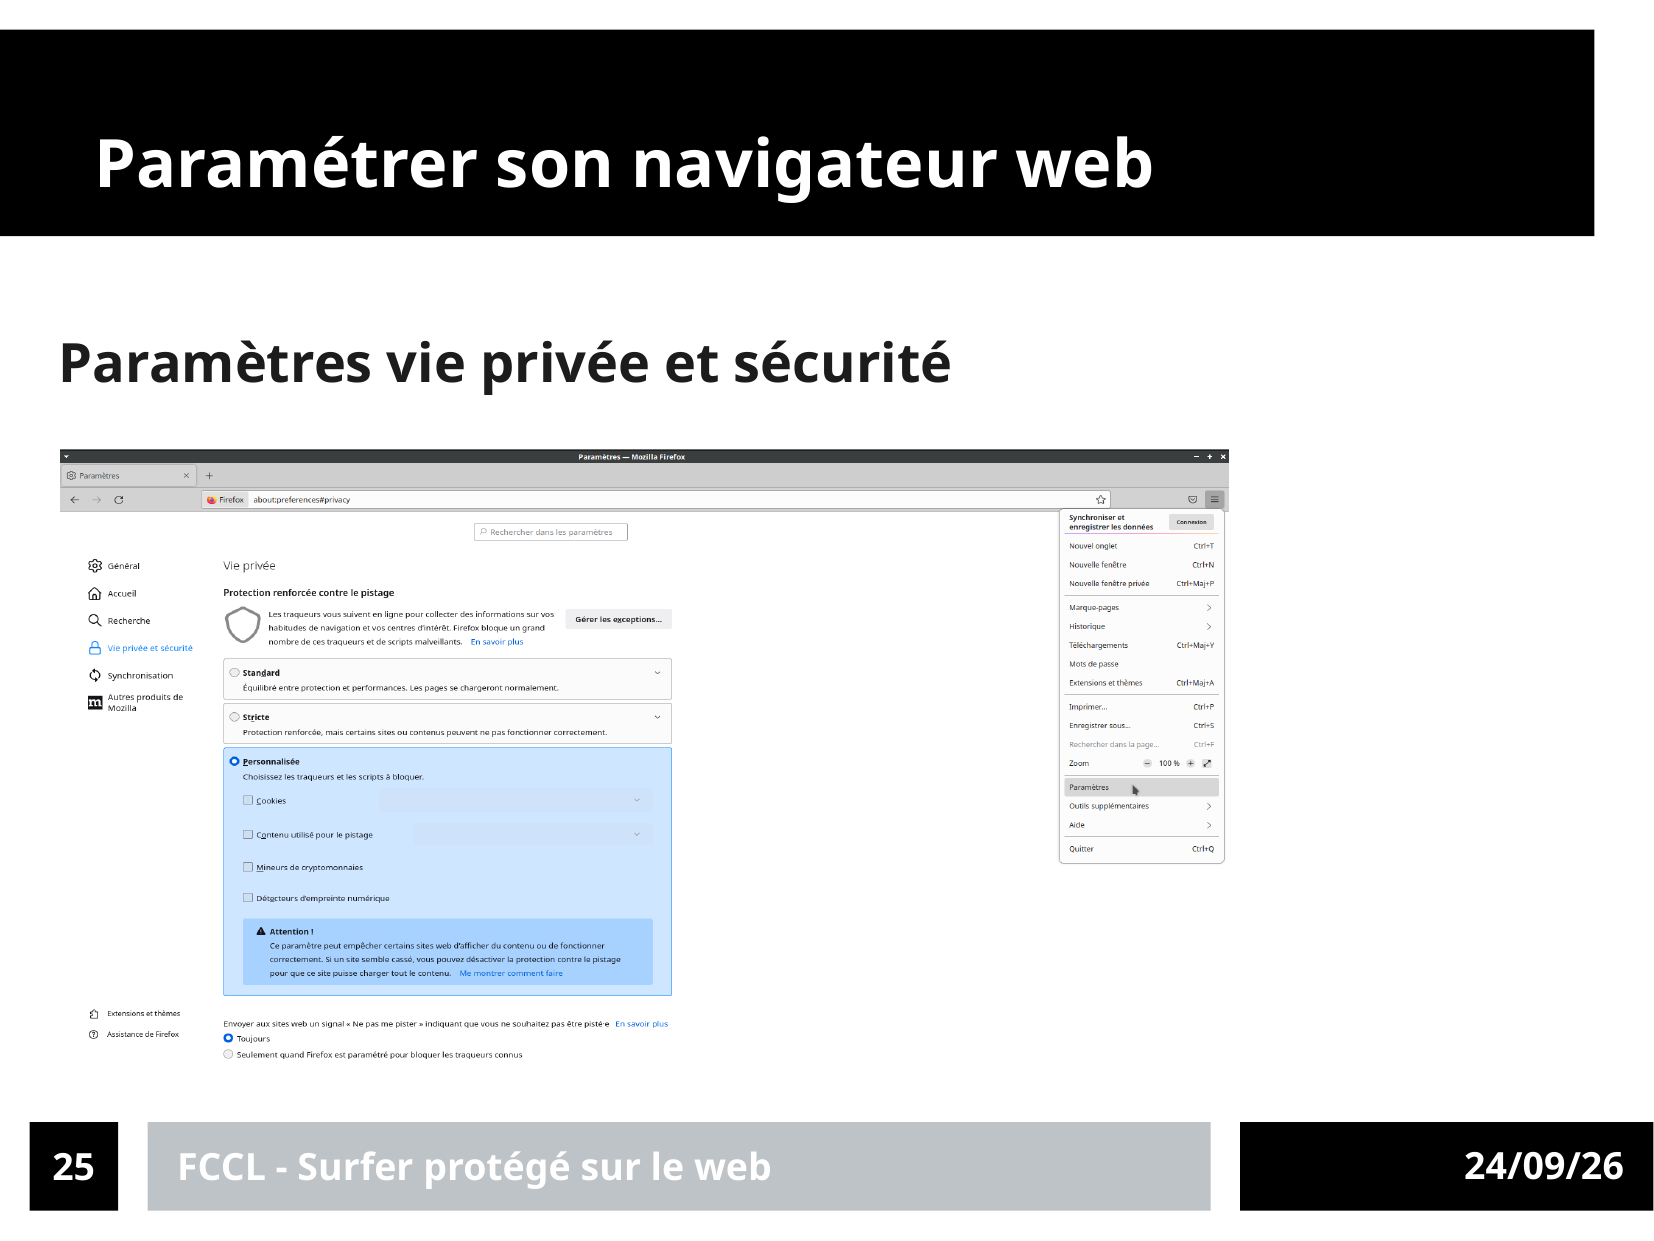

# Paramétrer son navigateur web
Paramètres vie privée et sécurité
25
FCCL - Surfer protégé sur le web